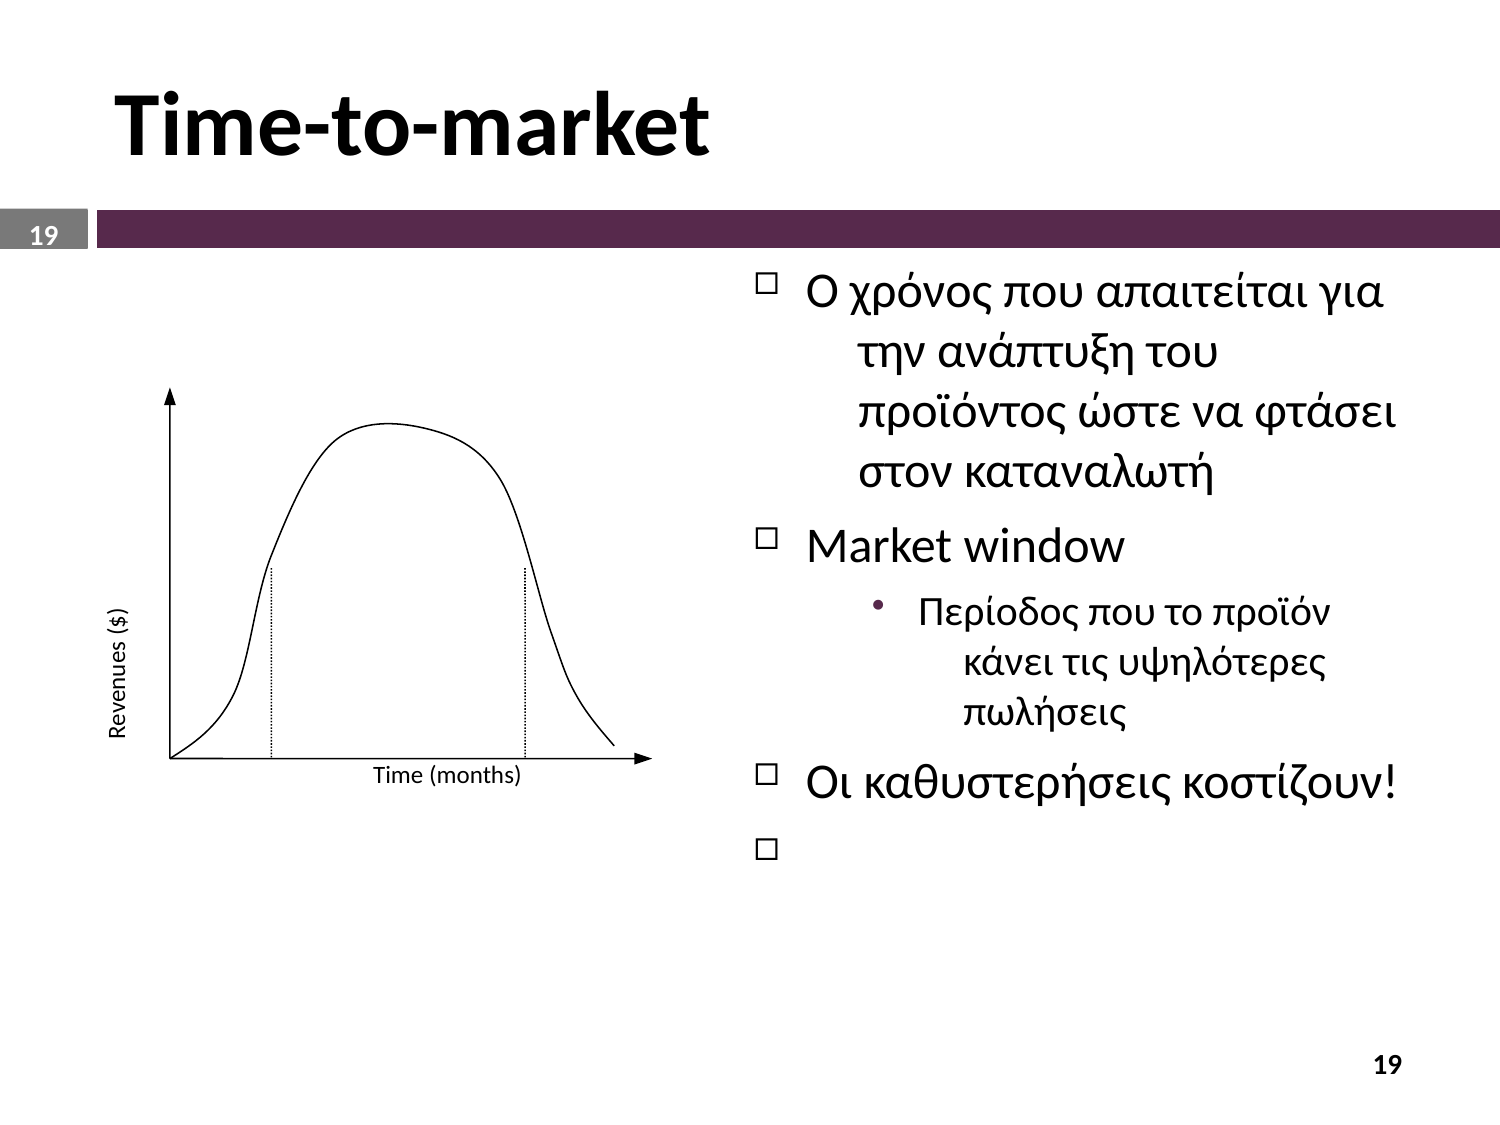

# Time-to-market
19
Ο χρόνος που απαιτείται για την ανάπτυξη του προϊόντος ώστε να φτάσει στον καταναλωτή
Market window
Περίοδος που το προϊόν κάνει τις υψηλότερες πωλήσεις
Οι καθυστερήσεις κοστίζουν!
Revenues ($)
Time (months)
16